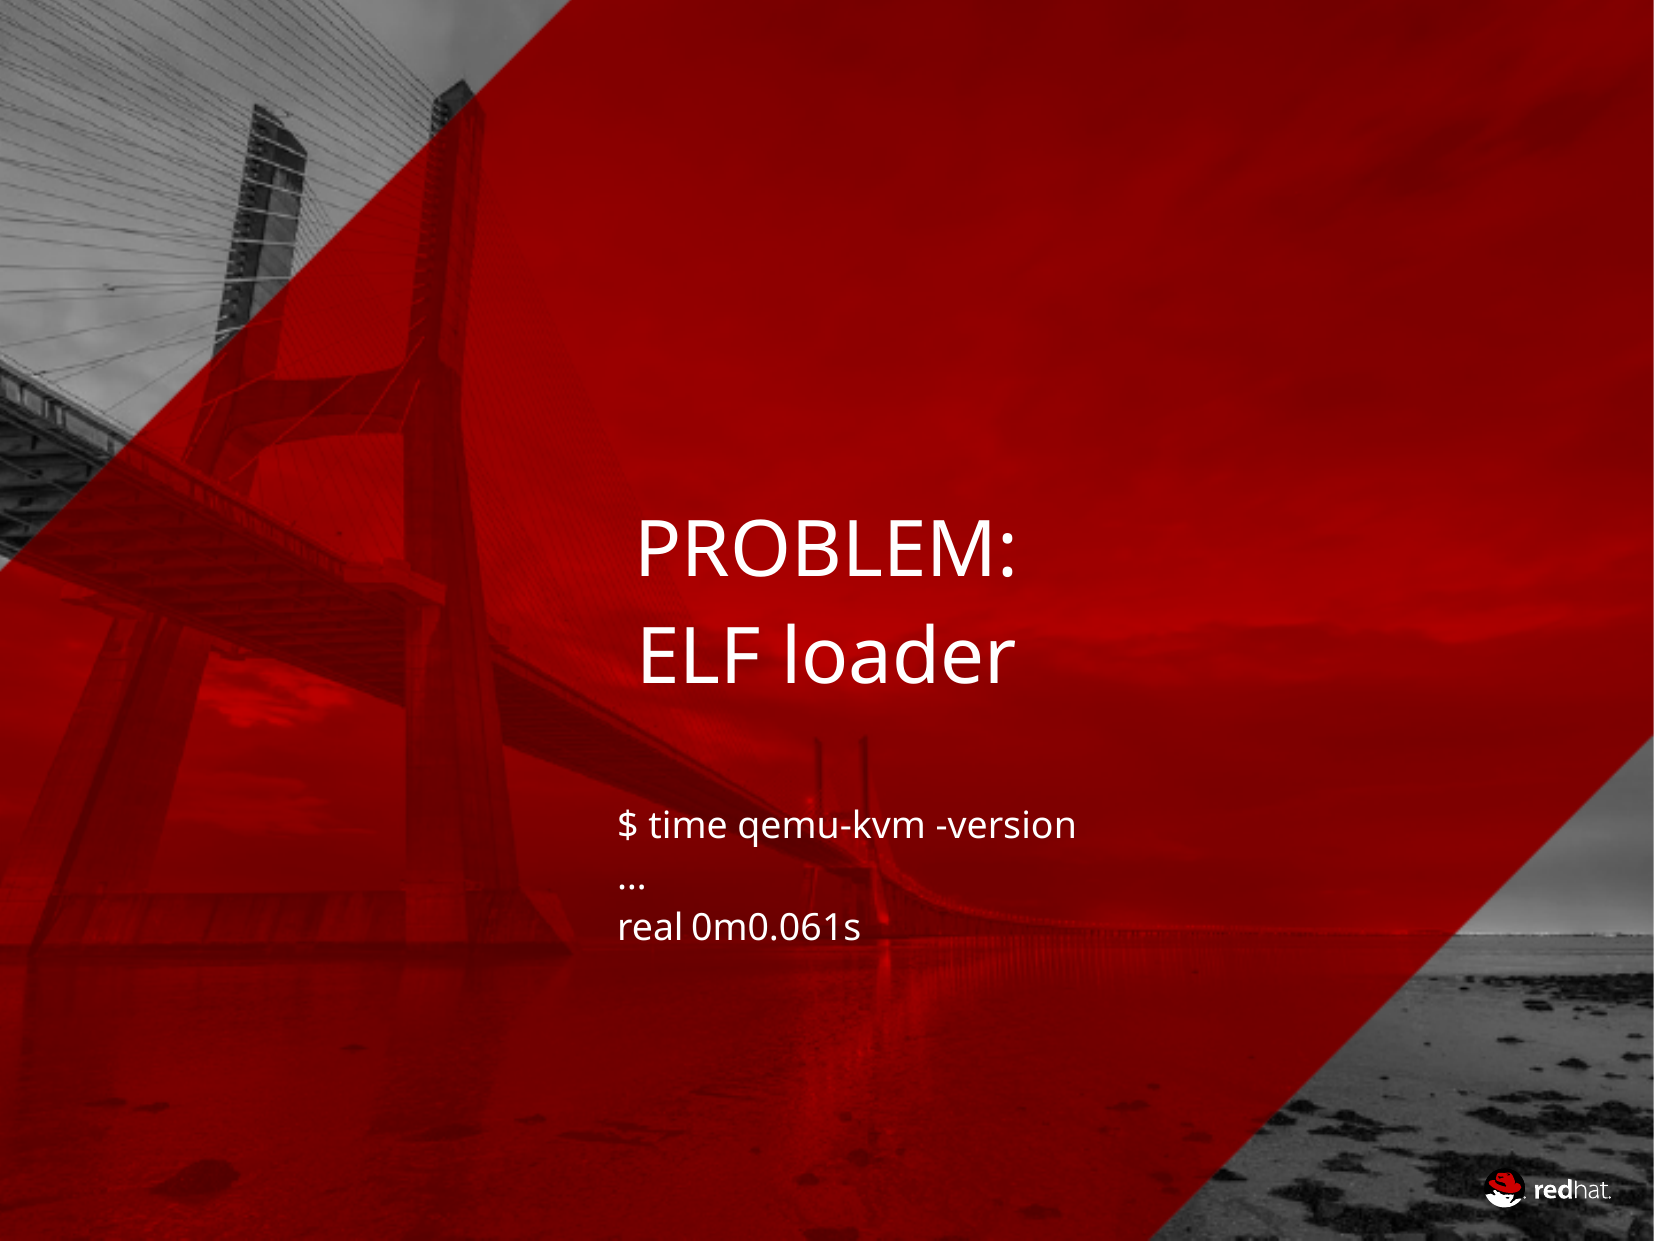

# PROBLEM: ELF loader
$ time qemu-kvm -version
…
real	0m0.061s